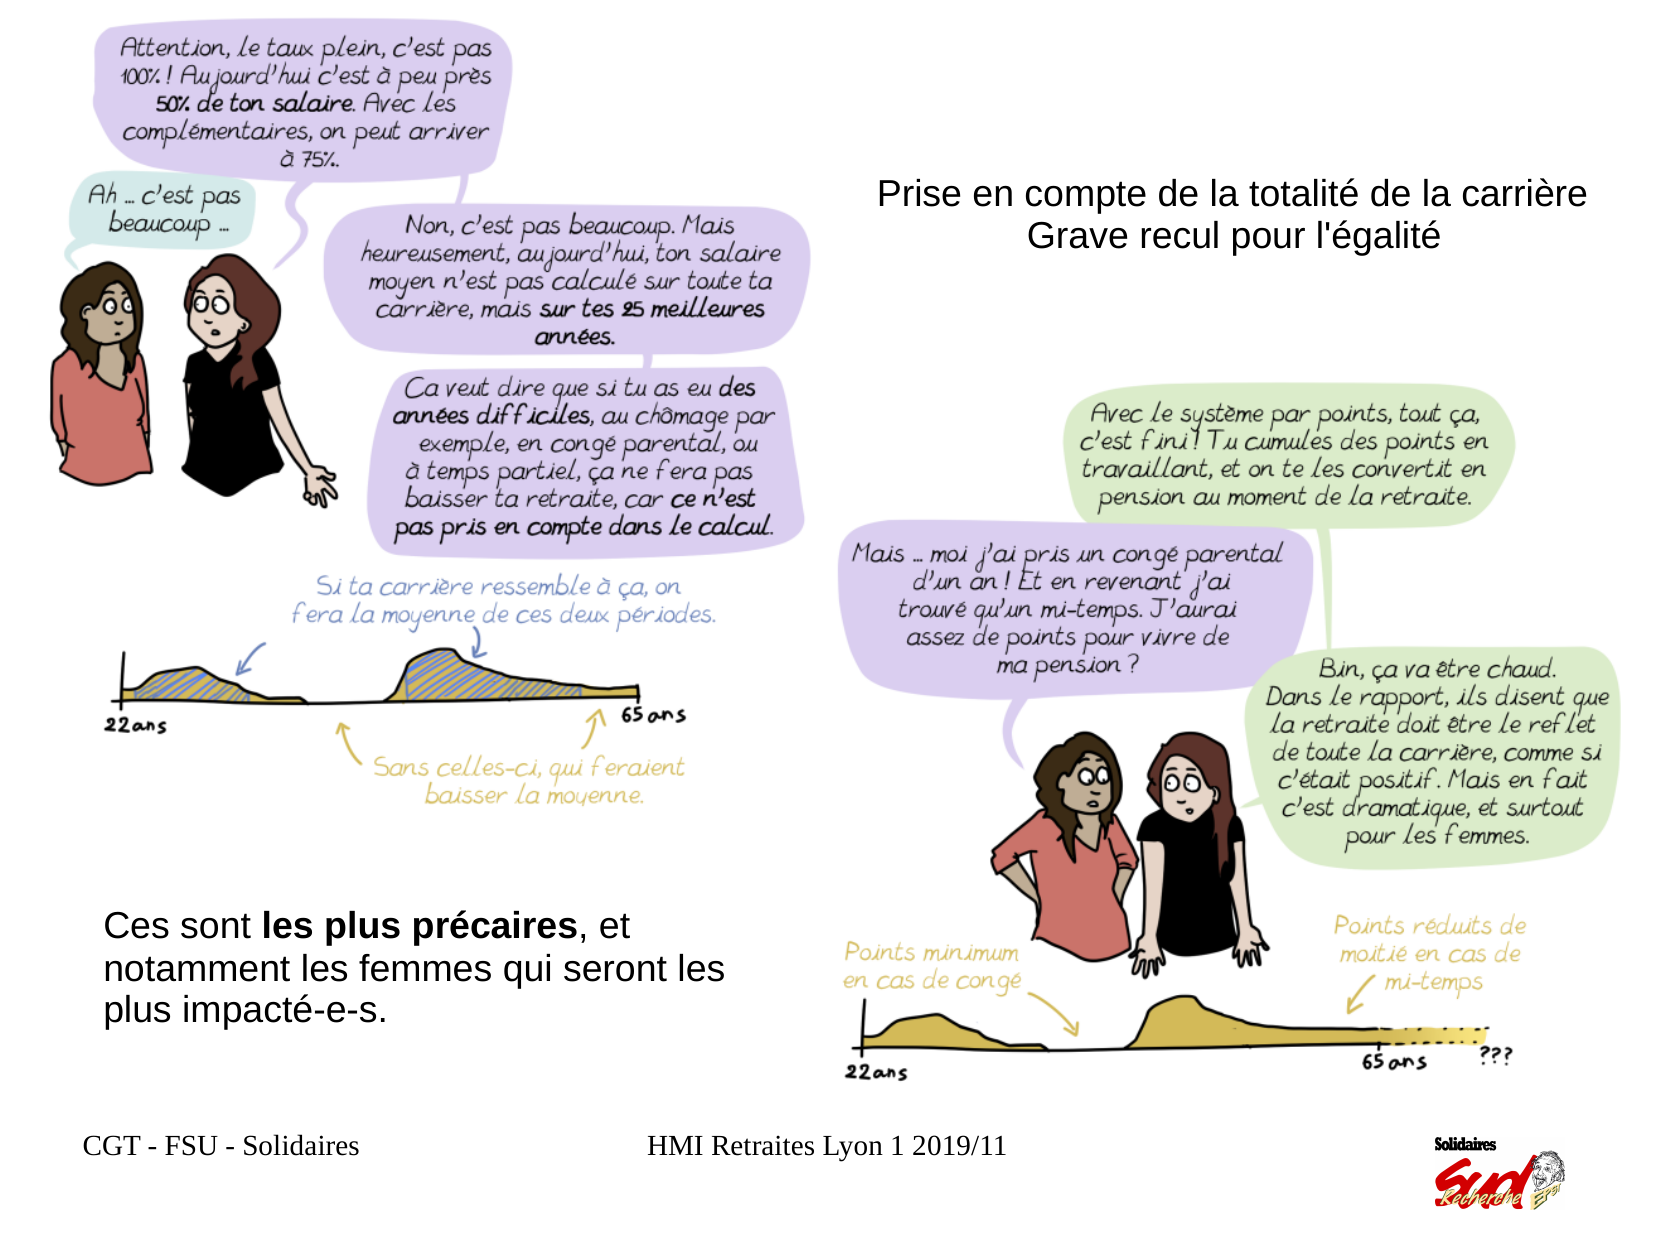

Prise en compte de la totalité de la carrière
Grave recul pour l'égalité
Ces sont les plus précaires, et notamment les femmes qui seront les plus impacté-e-s.
CGT - FSU - Solidaires
HMI Retraites Lyon 1 2019/11